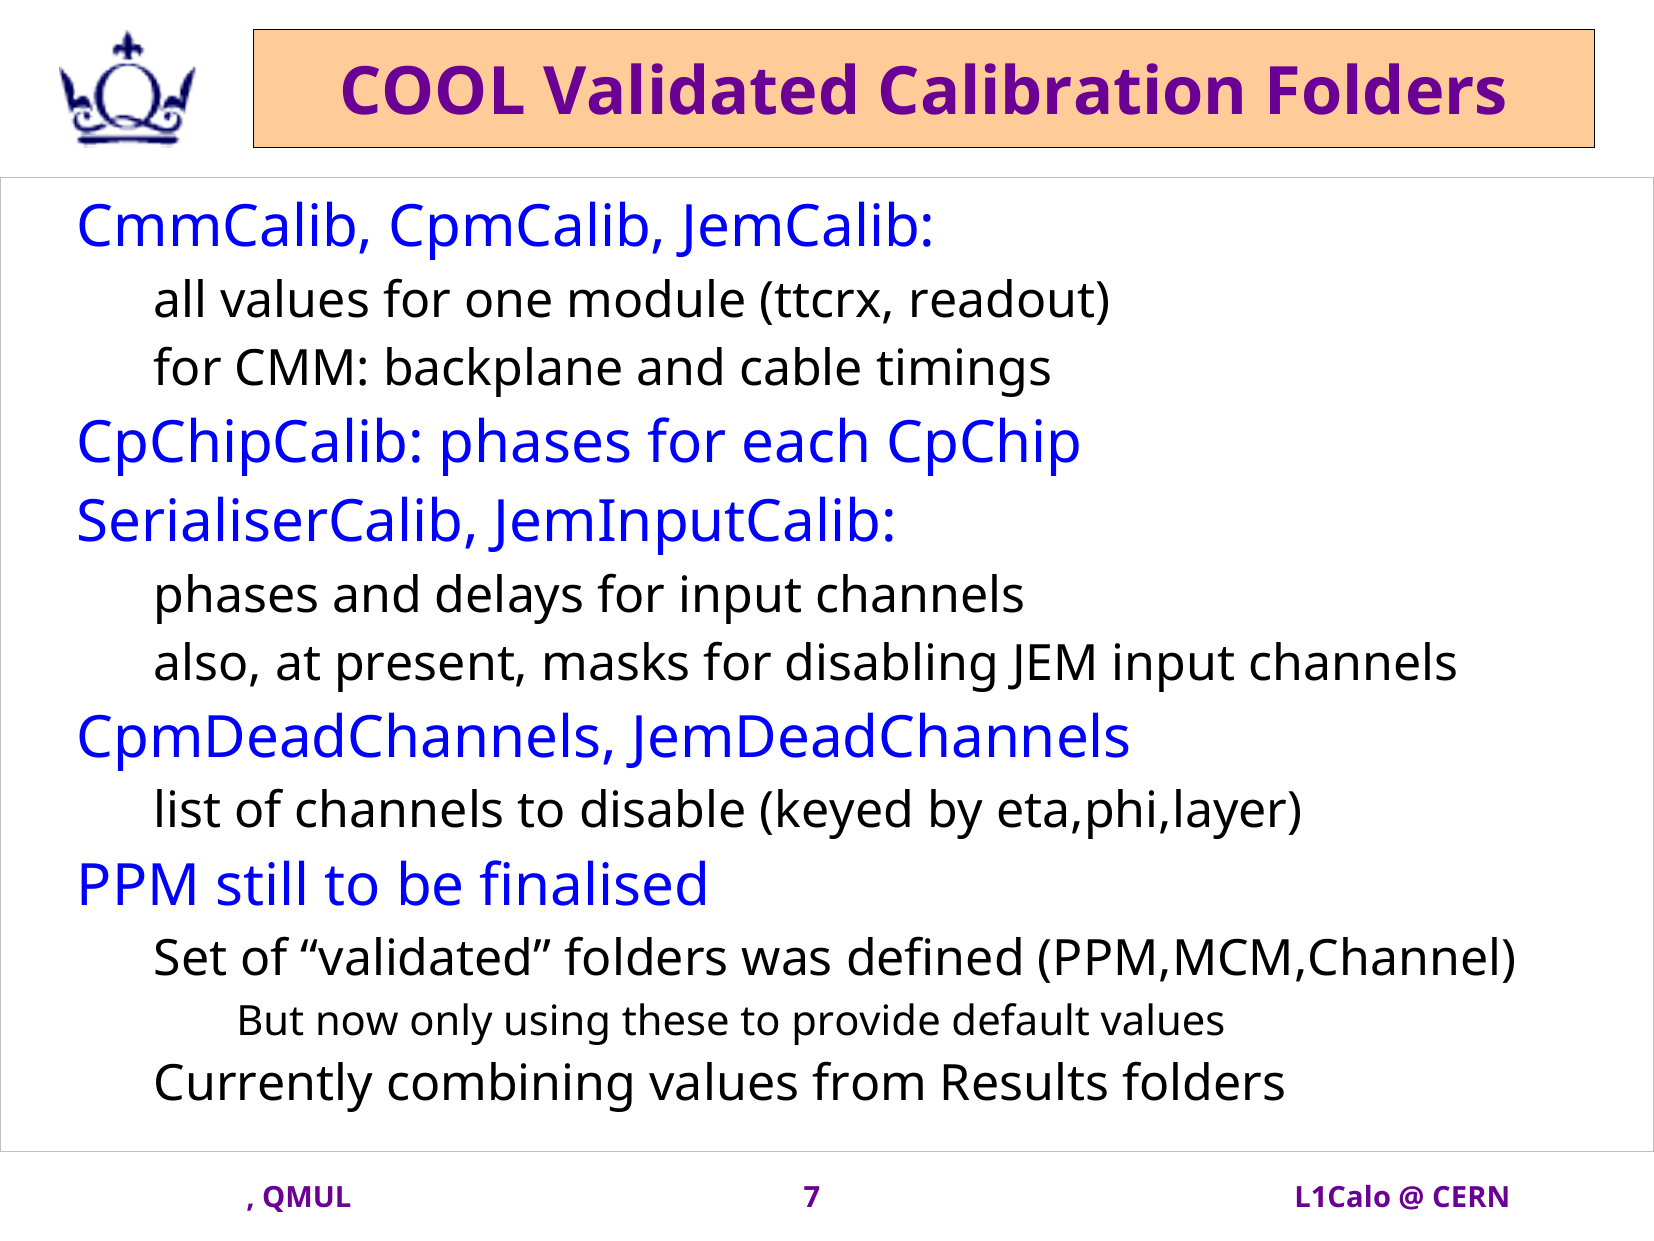

# COOL Validated Calibration Folders
CmmCalib, CpmCalib, JemCalib:
all values for one module (ttcrx, readout)
for CMM: backplane and cable timings
CpChipCalib: phases for each CpChip
SerialiserCalib, JemInputCalib:
phases and delays for input channels
also, at present, masks for disabling JEM input channels
CpmDeadChannels, JemDeadChannels
list of channels to disable (keyed by eta,phi,layer)
PPM still to be finalised
Set of “validated” folders was defined (PPM,MCM,Channel)
But now only using these to provide default values
Currently combining values from Results folders